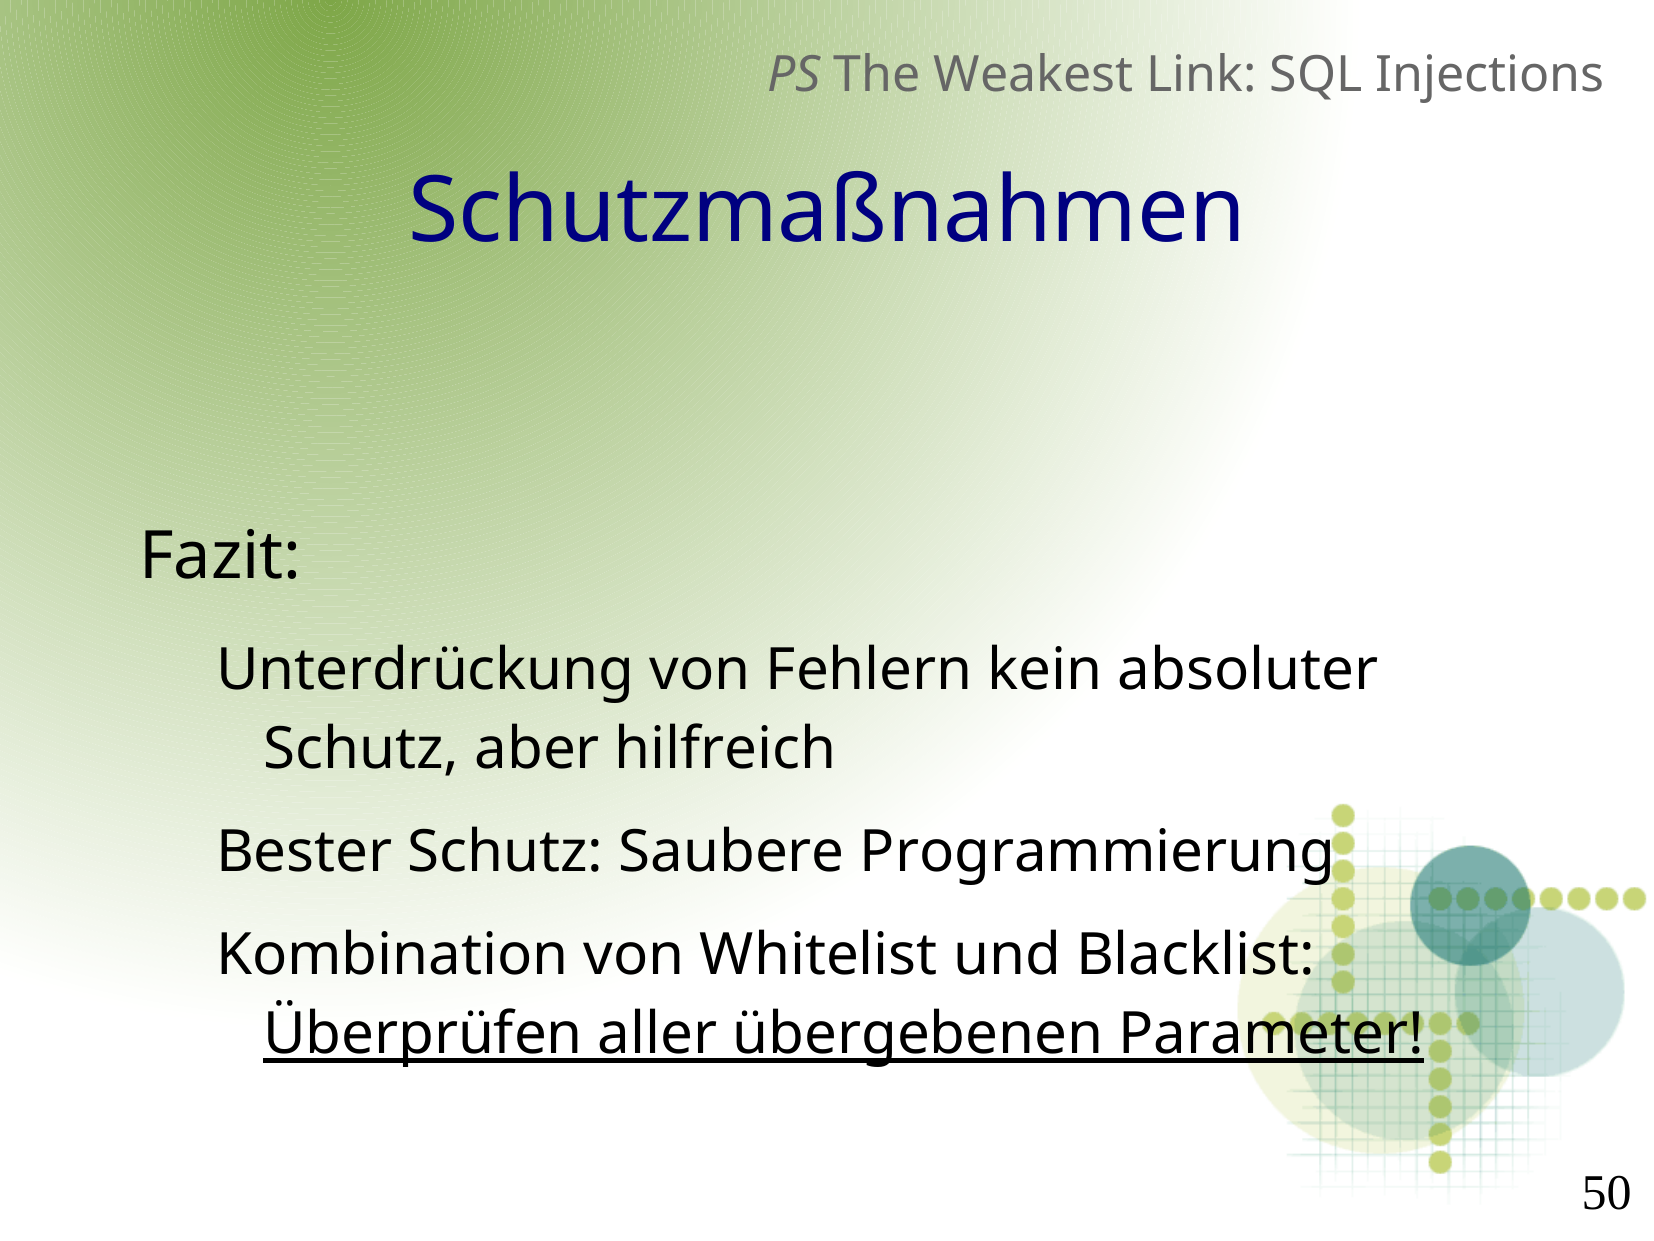

# Schutzmaßnahmen
Fazit:
Unterdrückung von Fehlern kein absoluter Schutz, aber hilfreich
Bester Schutz: Saubere Programmierung
Kombination von Whitelist und Blacklist: Überprüfen aller übergebenen Parameter!